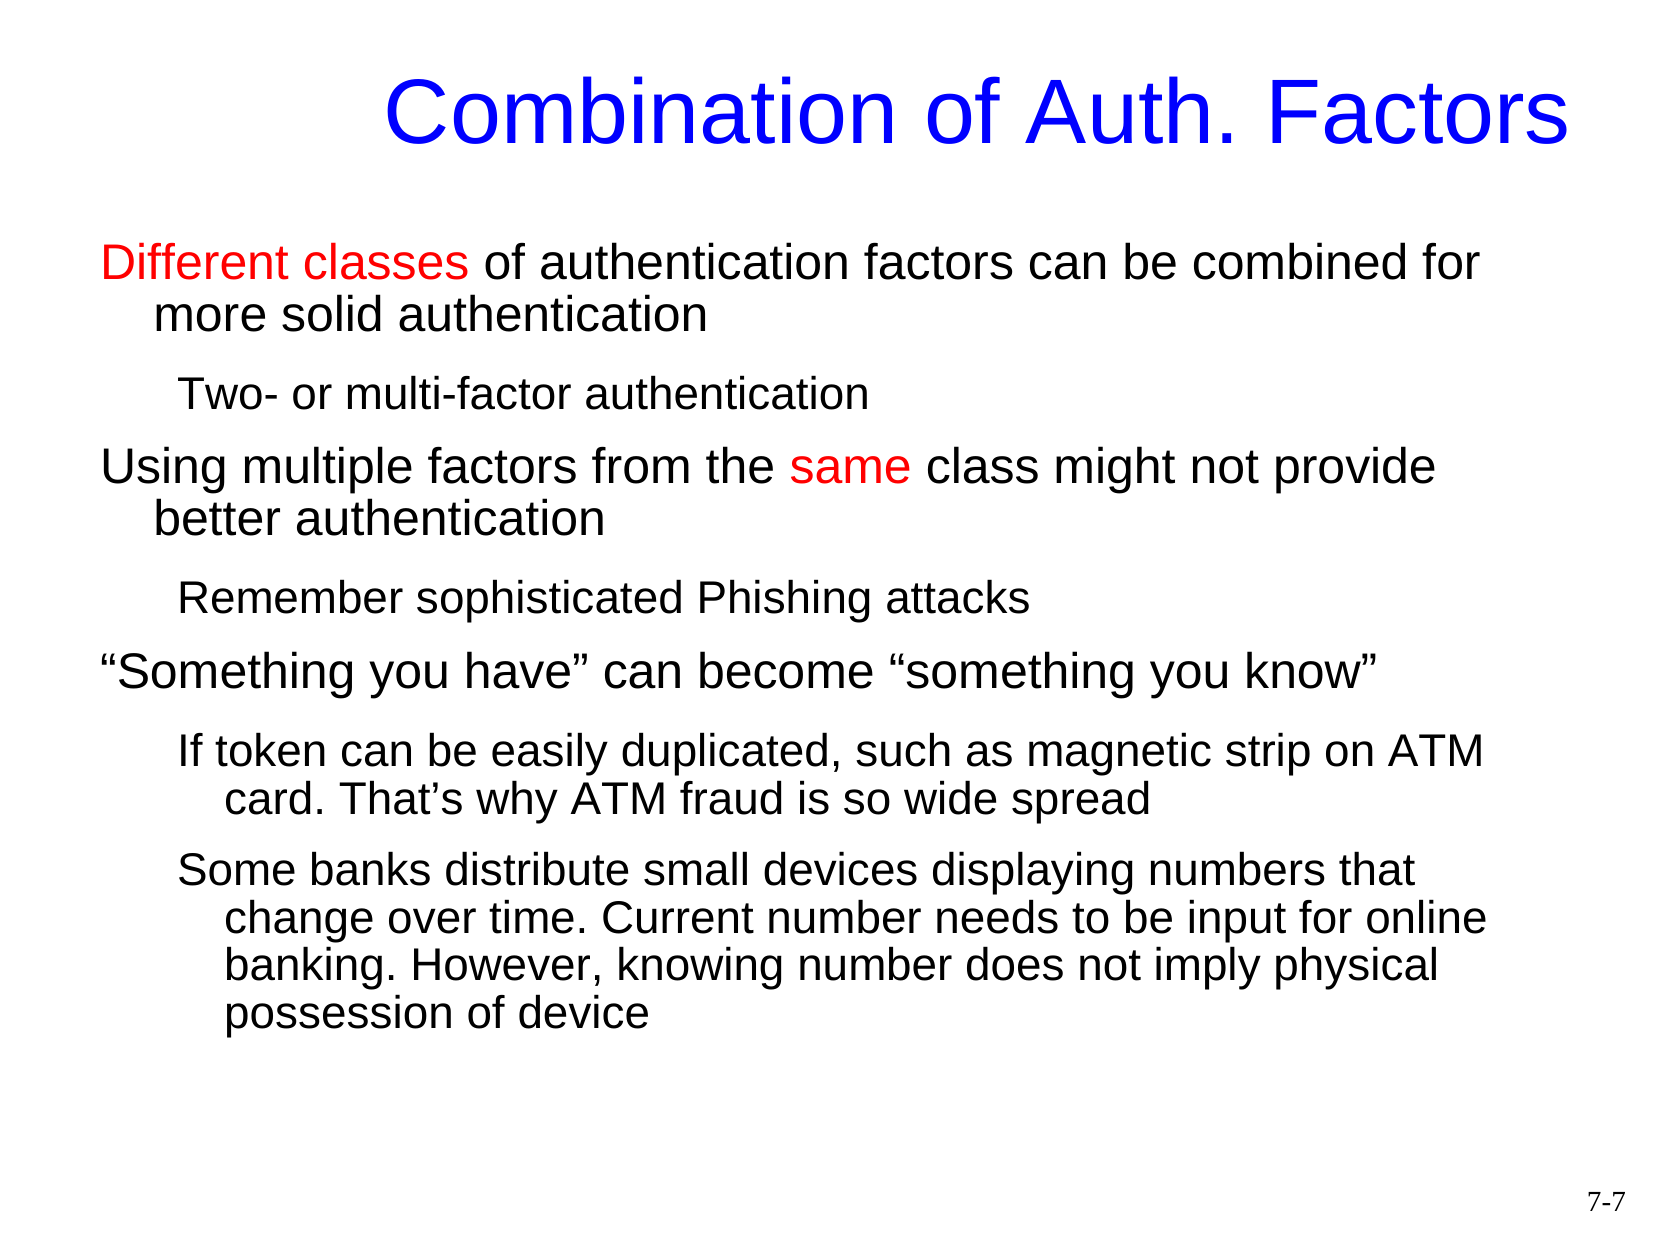

# Combination of Auth. Factors
Different classes of authentication factors can be combined for more solid authentication
Two- or multi-factor authentication
Using multiple factors from the same class might not provide better authentication
Remember sophisticated Phishing attacks
“Something you have” can become “something you know”
If token can be easily duplicated, such as magnetic strip on ATM card. That’s why ATM fraud is so wide spread
Some banks distribute small devices displaying numbers that change over time. Current number needs to be input for online banking. However, knowing number does not imply physical possession of device